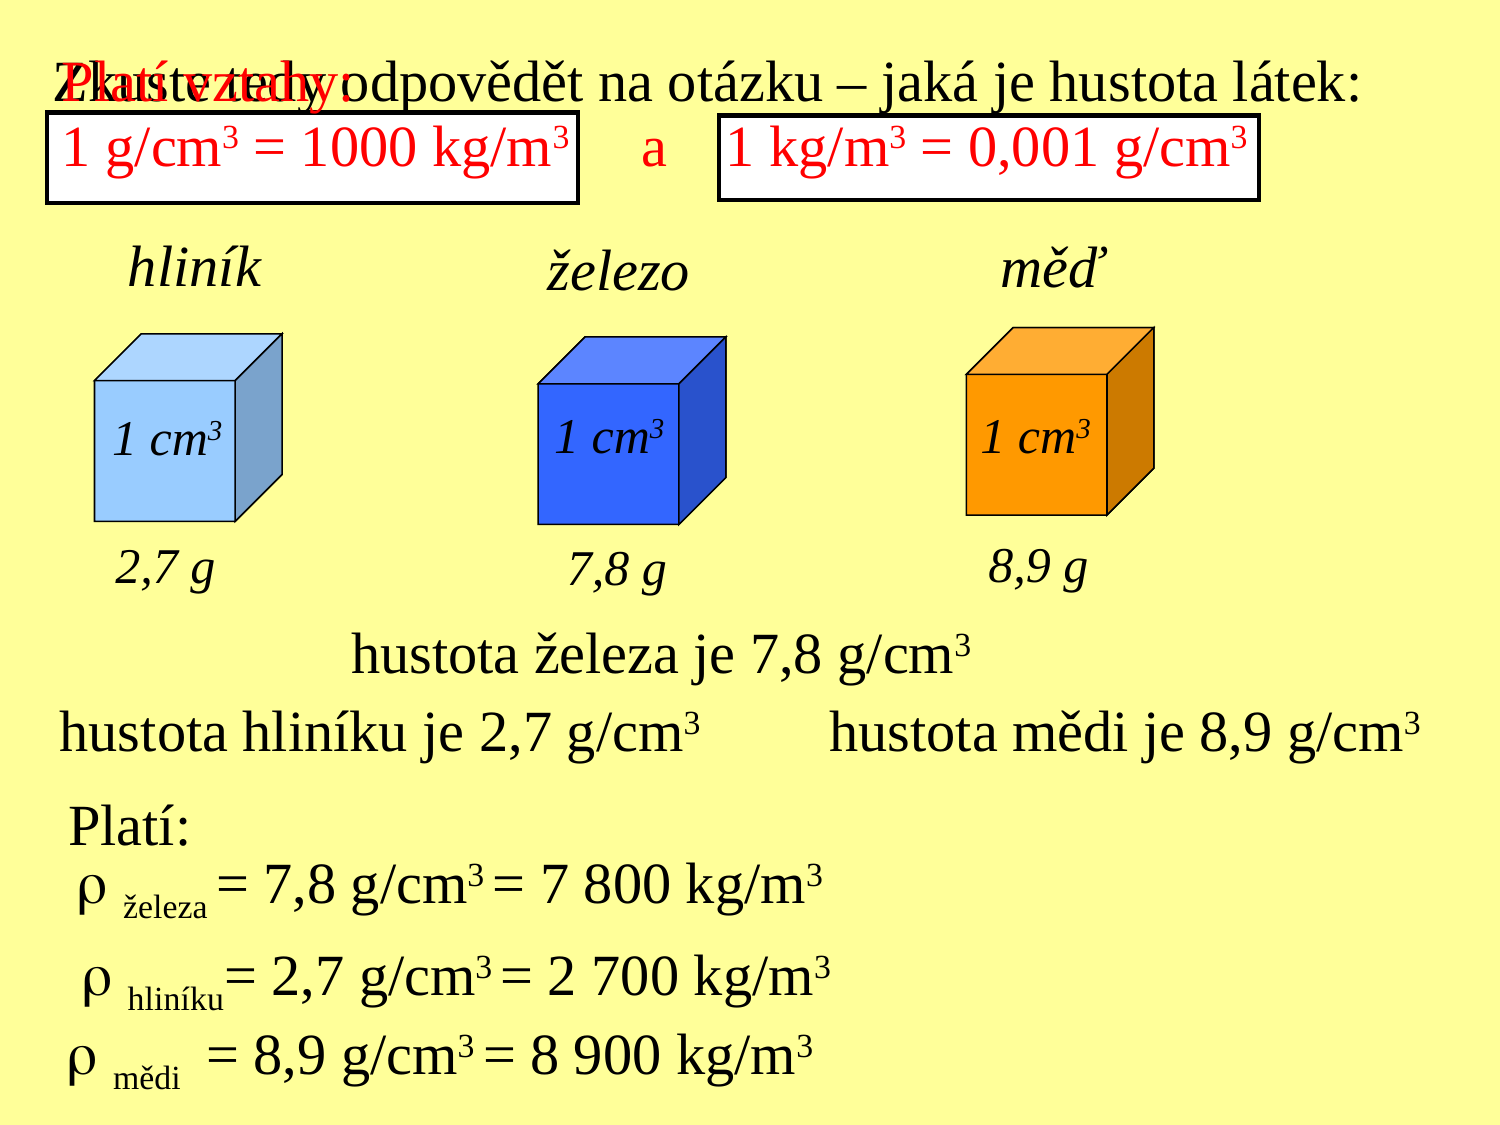

Zkuste tedy odpovědět na otázku – jaká je hustota látek:
Platí vztahy:
1 g/cm3 = 1000 kg/m3 a 1 kg/m3 = 0,001 g/cm3
hliník
měď
železo
1 cm3
1 cm3
1 cm3
8,9 g
2,7 g
7,8 g
hustota železa je 7,8 g/cm3
hustota hliníku je 2,7 g/cm3
hustota mědi je 8,9 g/cm3
Platí:
 železa = 7,8 g/cm3 = 7 800 kg/m3
 hliníku= 2,7 g/cm3 = 2 700 kg/m3
 mědi = 8,9 g/cm3 = 8 900 kg/m3